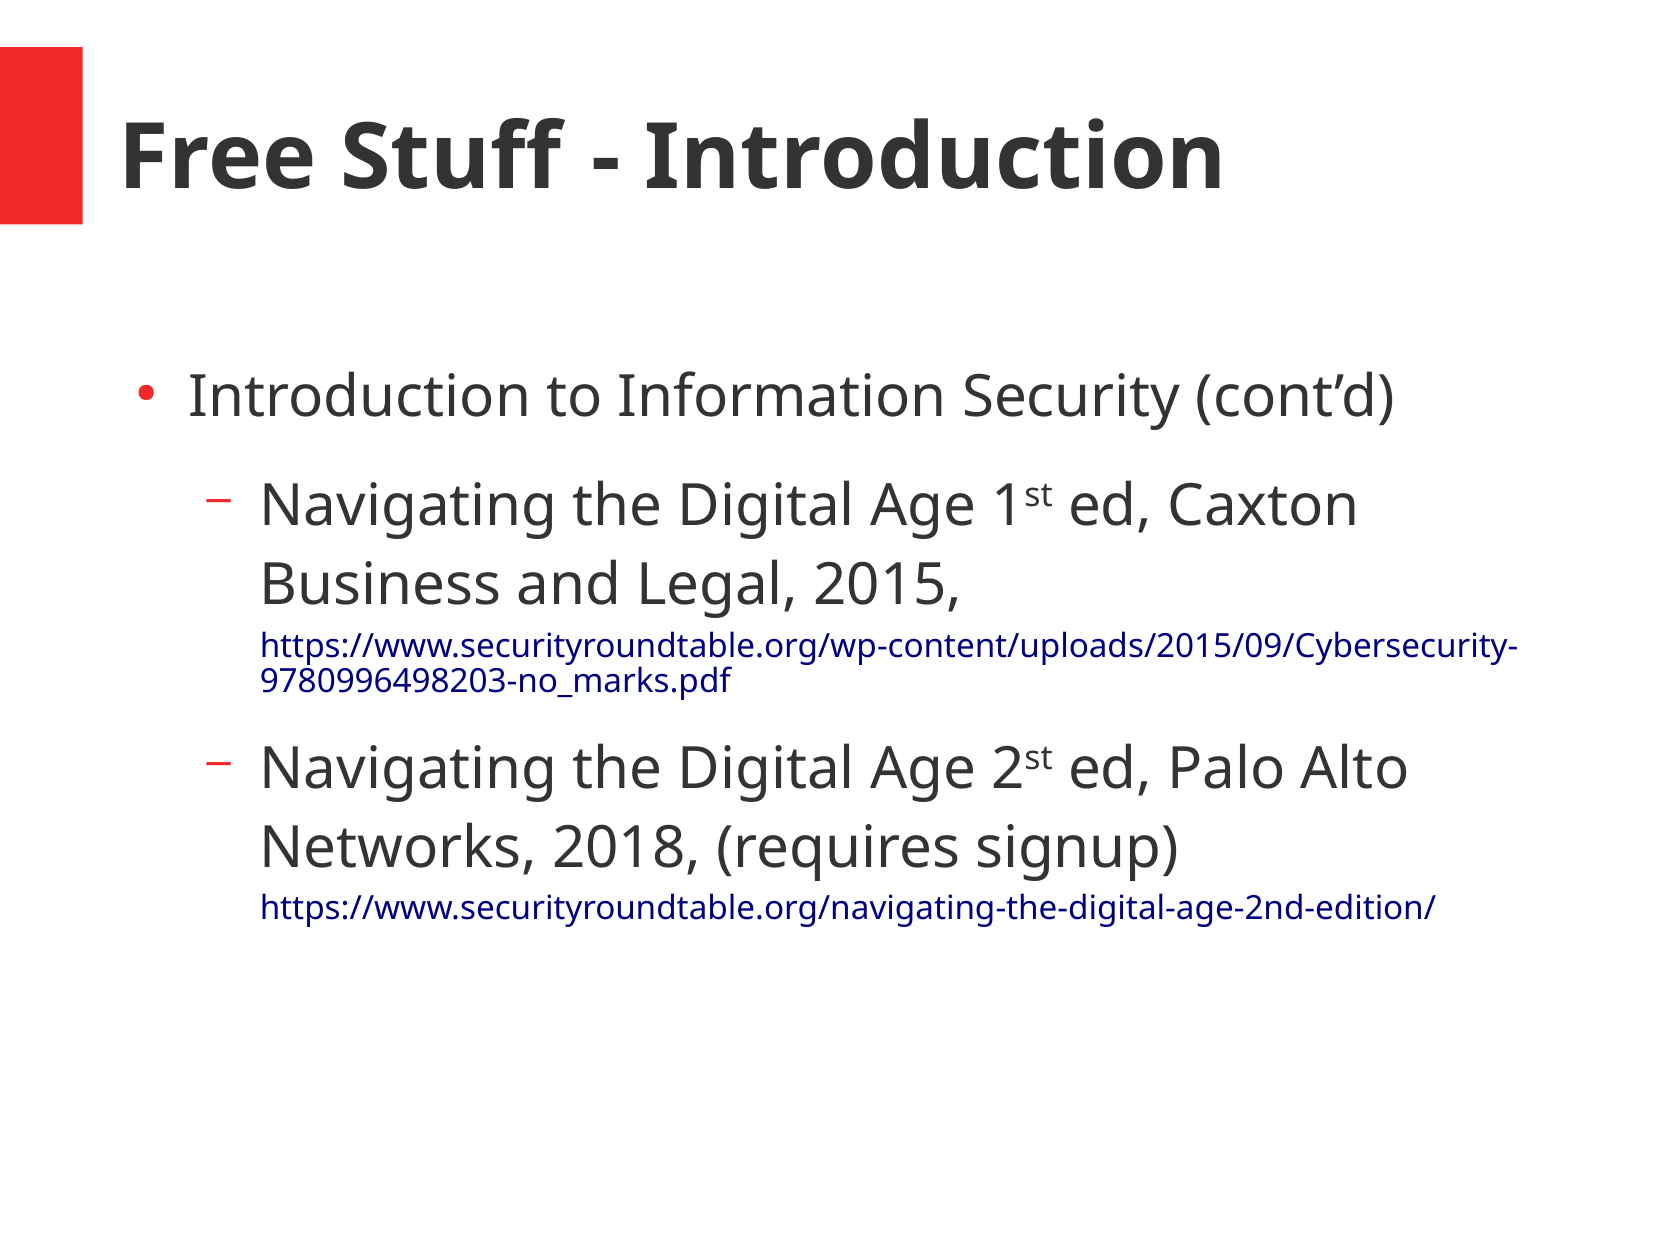

# Free Stuff	 - Introduction
Introduction to Information Security (cont’d)
Navigating the Digital Age 1st ed, Caxton Business and Legal, 2015, https://www.securityroundtable.org/wp-content/uploads/2015/09/Cybersecurity-9780996498203-no_marks.pdf
Navigating the Digital Age 2st ed, Palo Alto Networks, 2018, (requires signup) https://www.securityroundtable.org/navigating-the-digital-age-2nd-edition/